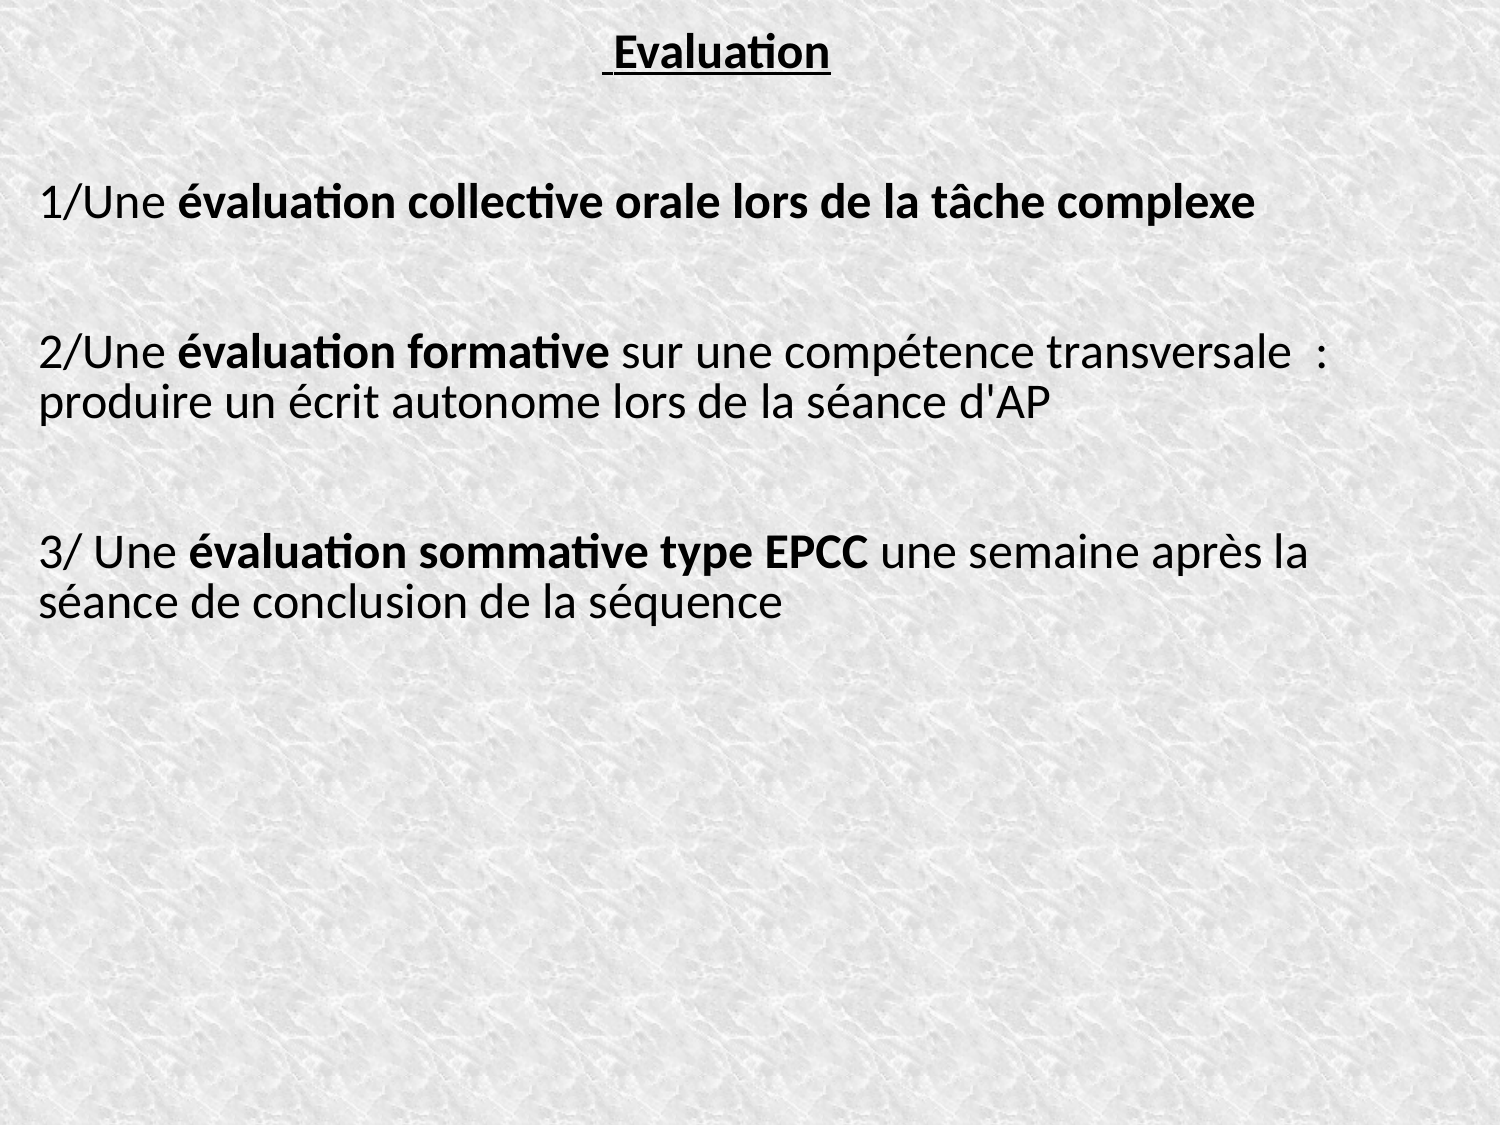

Evaluation
1/Une évaluation collective orale lors de la tâche complexe
2/Une évaluation formative sur une compétence transversale : produire un écrit autonome lors de la séance d'AP
3/ Une évaluation sommative type EPCC une semaine après la séance de conclusion de la séquence